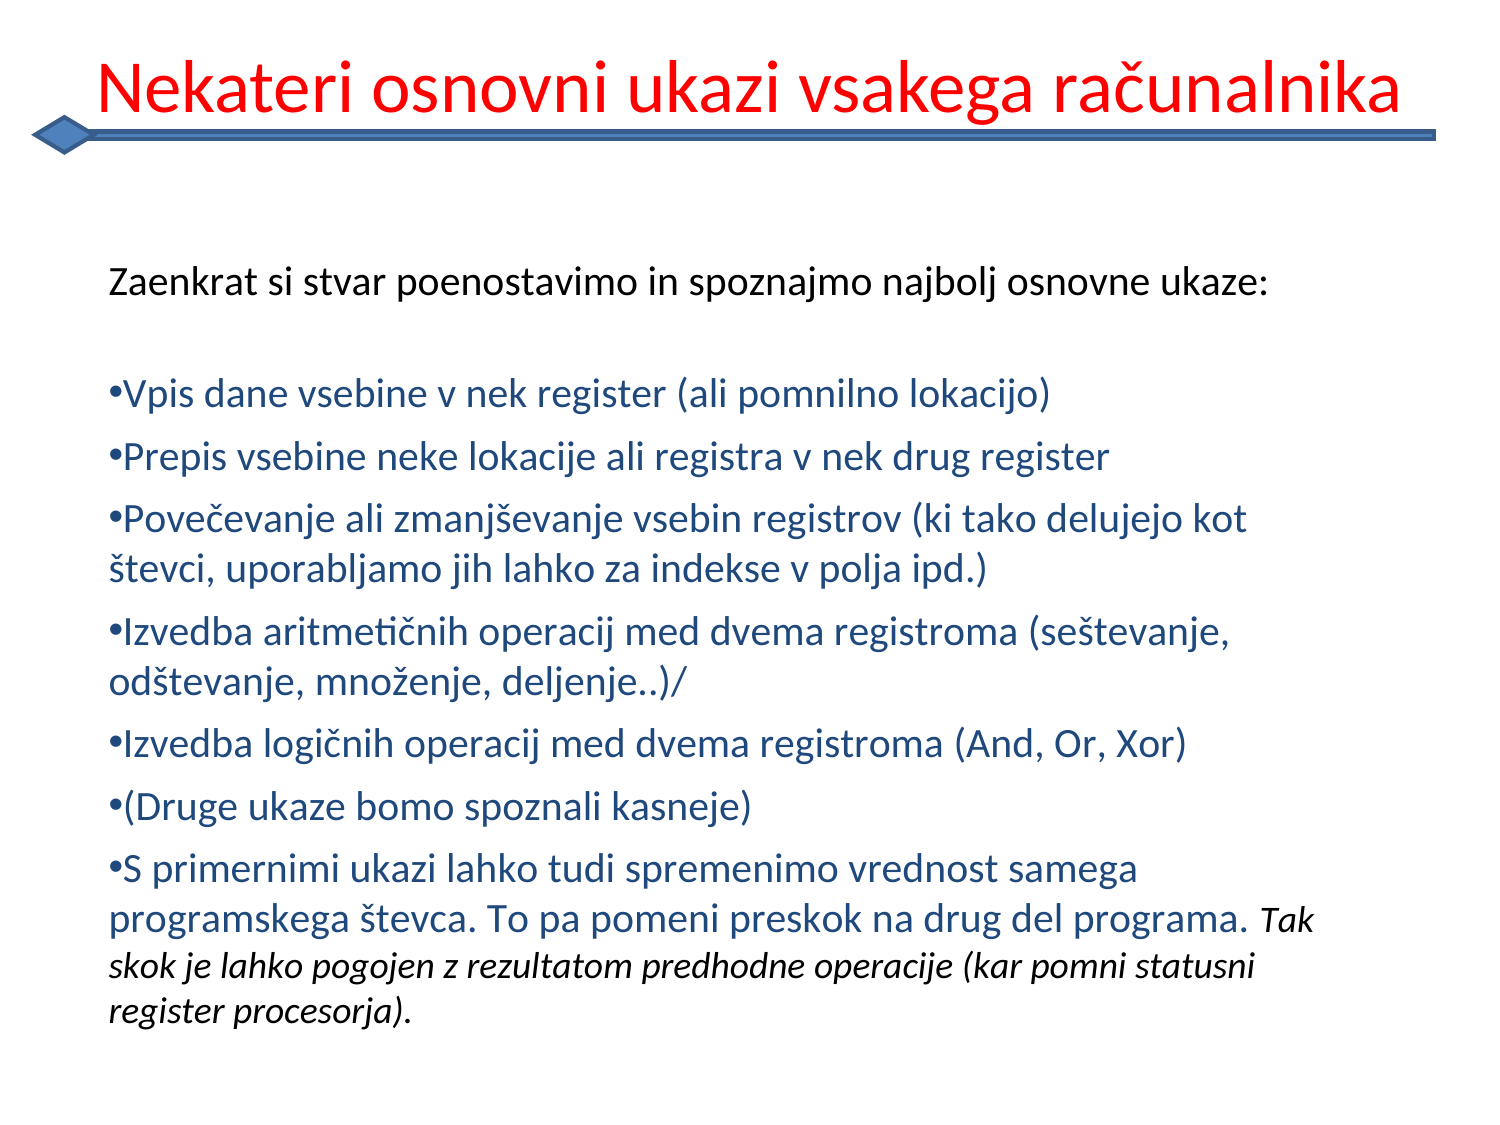

# Nekateri osnovni ukazi vsakega računalnika
Zaenkrat si stvar poenostavimo in spoznajmo najbolj osnovne ukaze:
Vpis dane vsebine v nek register (ali pomnilno lokacijo)
Prepis vsebine neke lokacije ali registra v nek drug register
Povečevanje ali zmanjševanje vsebin registrov (ki tako delujejo kot števci, uporabljamo jih lahko za indekse v polja ipd.)
Izvedba aritmetičnih operacij med dvema registroma (seštevanje, odštevanje, množenje, deljenje..)/
Izvedba logičnih operacij med dvema registroma (And, Or, Xor)
(Druge ukaze bomo spoznali kasneje)
S primernimi ukazi lahko tudi spremenimo vrednost samega programskega števca. To pa pomeni preskok na drug del programa. Tak skok je lahko pogojen z rezultatom predhodne operacije (kar pomni statusni register procesorja).